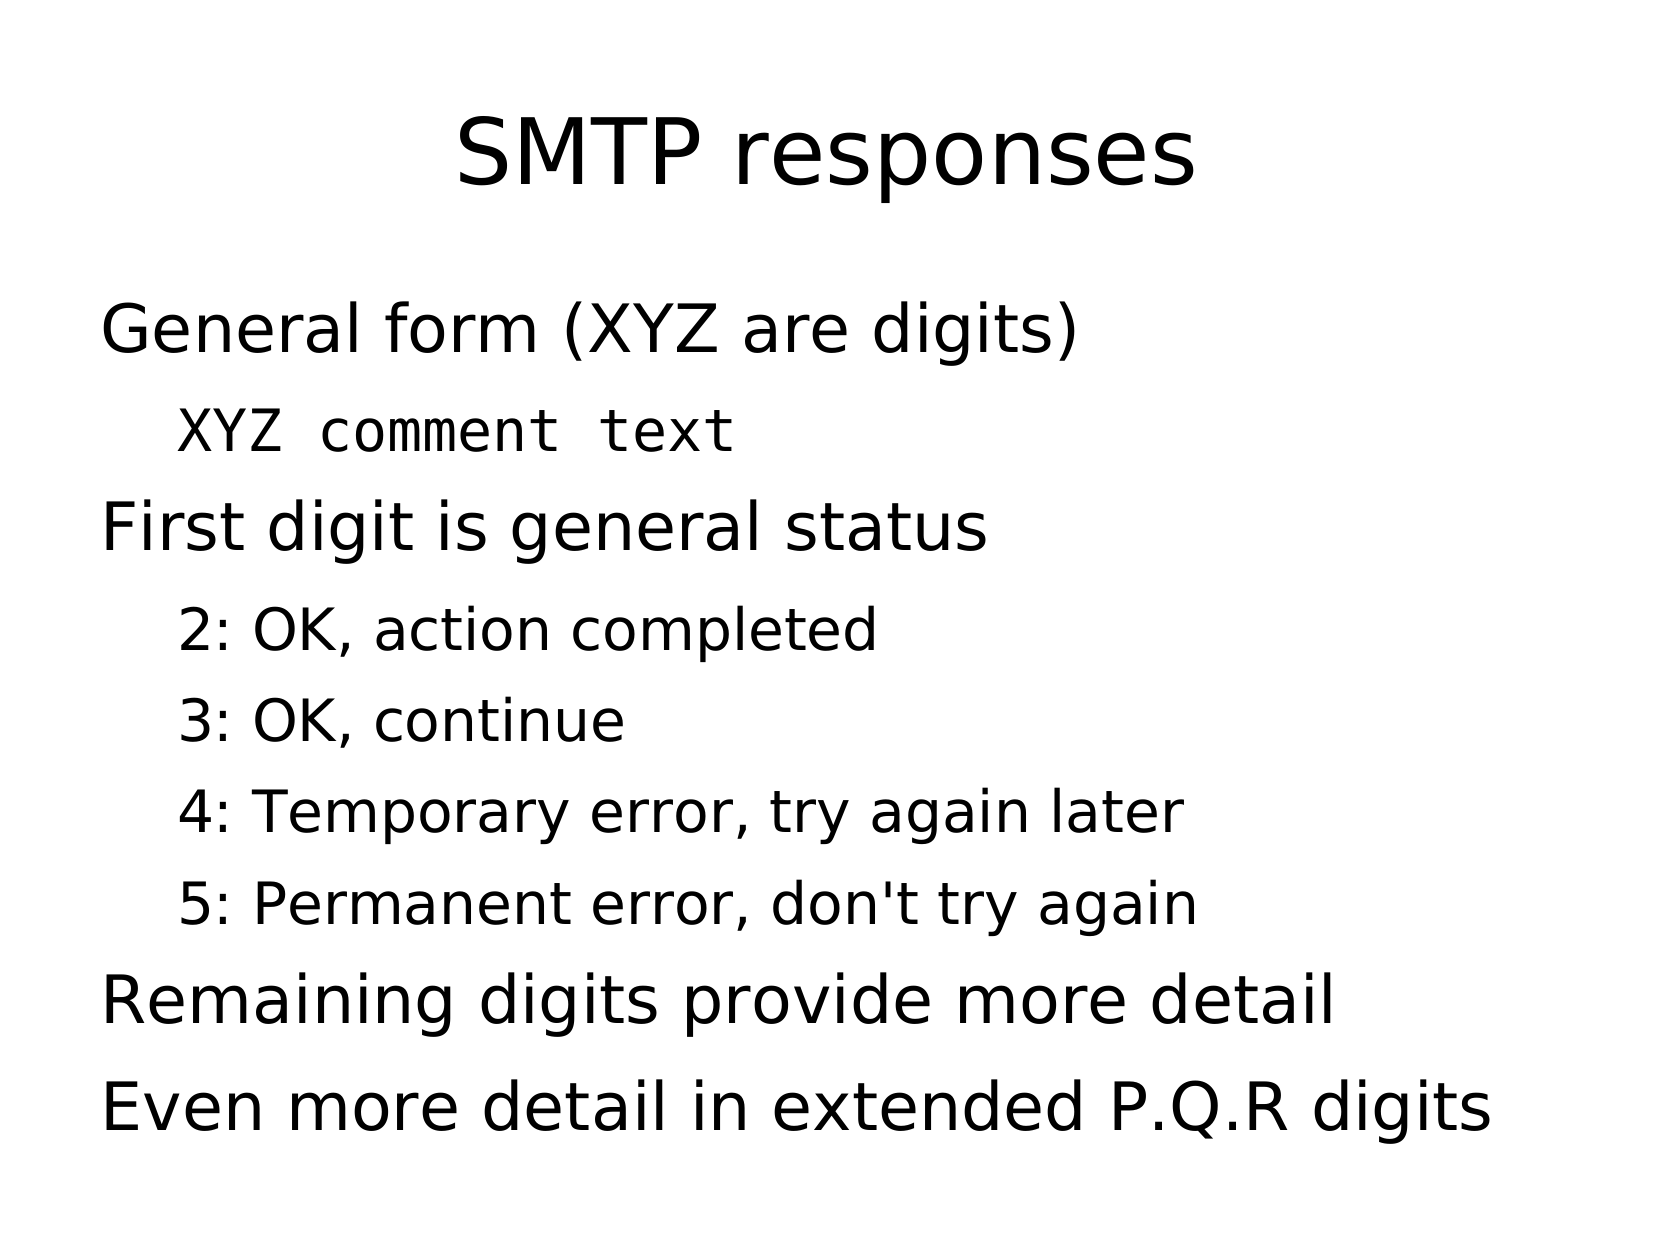

# SMTP responses
General form (XYZ are digits)
XYZ comment text
First digit is general status
2: OK, action completed
3: OK, continue
4: Temporary error, try again later
5: Permanent error, don't try again
Remaining digits provide more detail
Even more detail in extended P.Q.R digits